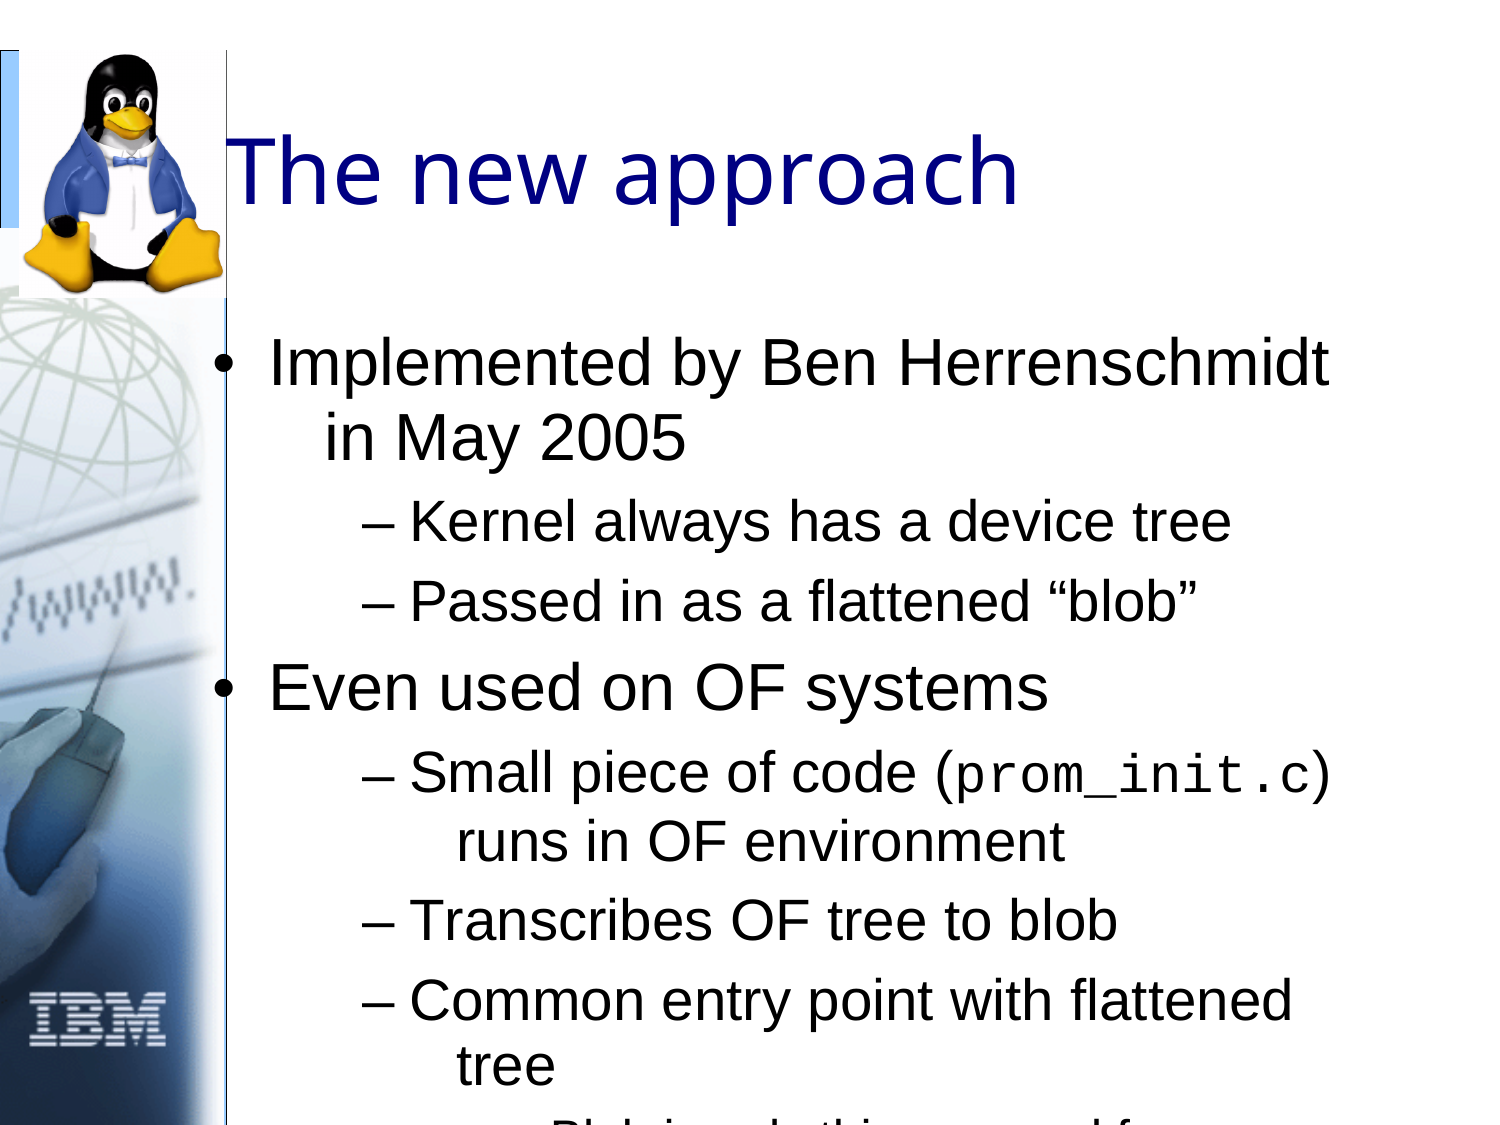

# The new approach
Implemented by Ben Herrenschmidt in May 2005
Kernel always has a device tree
Passed in as a flattened “blob”
Even used on OF systems
Small piece of code (prom_init.c) runs in OF environment
Transcribes OF tree to blob
Common entry point with flattened tree
Blob is only thing passed from prom_init.c